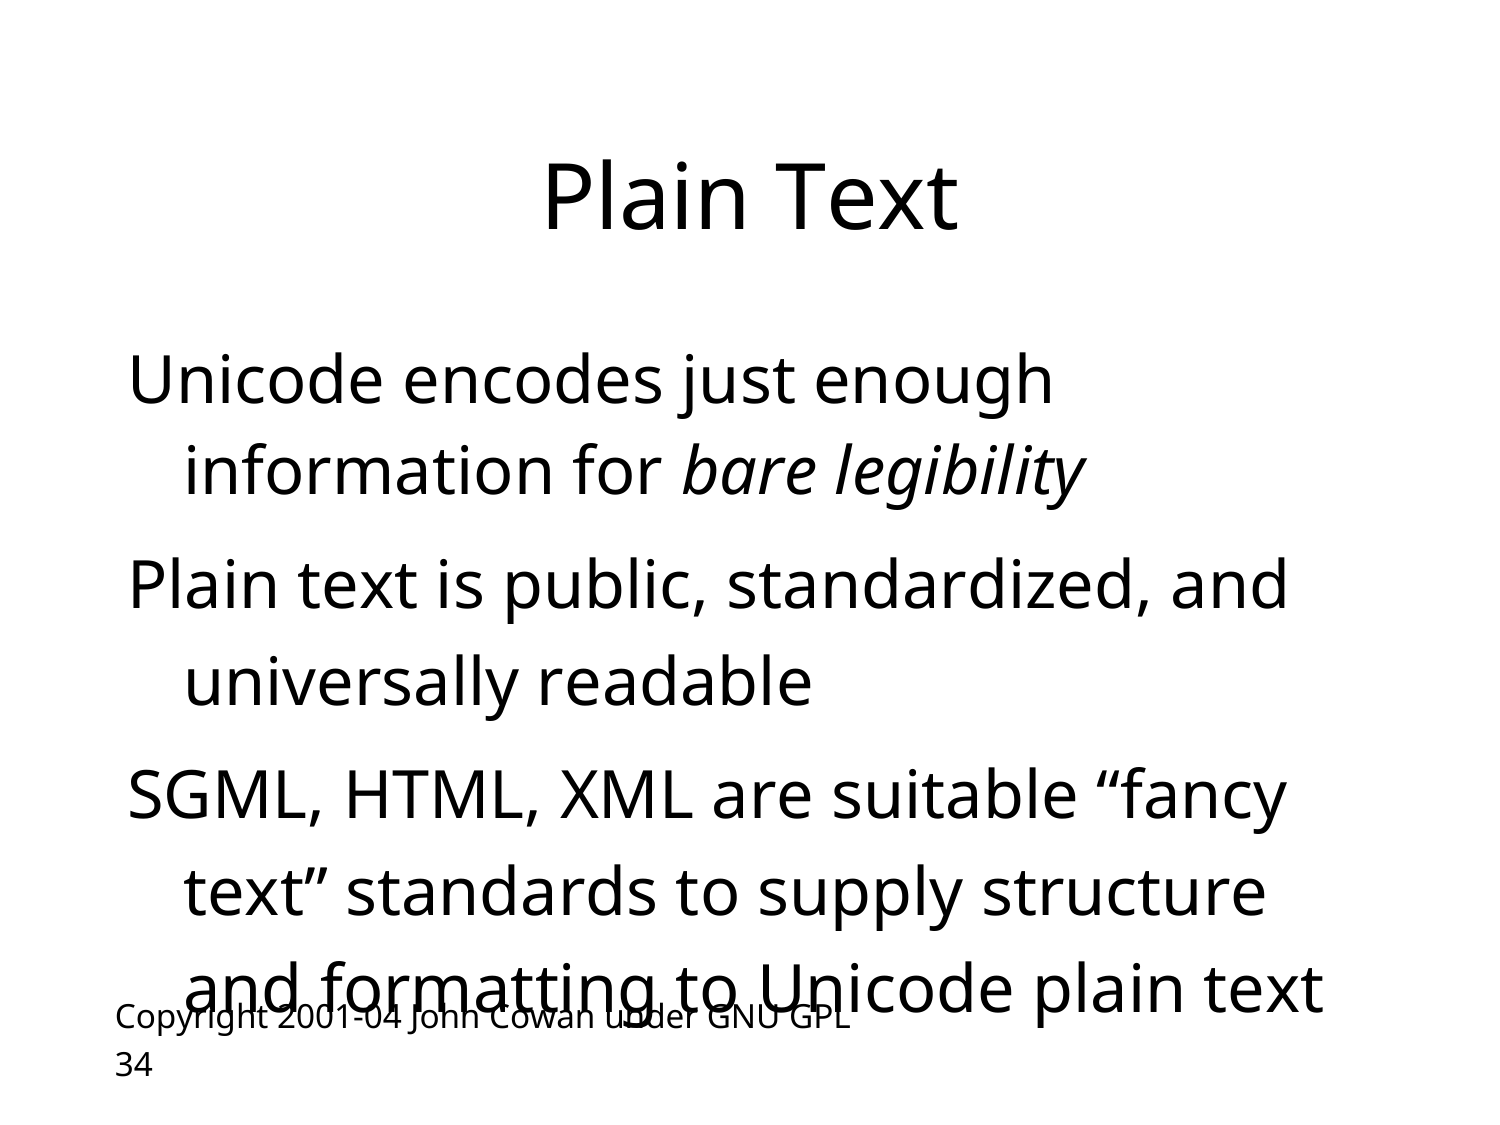

# Plain Text
Unicode encodes just enough information for bare legibility
Plain text is public, standardized, and universally readable
SGML, HTML, XML are suitable “fancy text” standards to supply structure and formatting to Unicode plain text